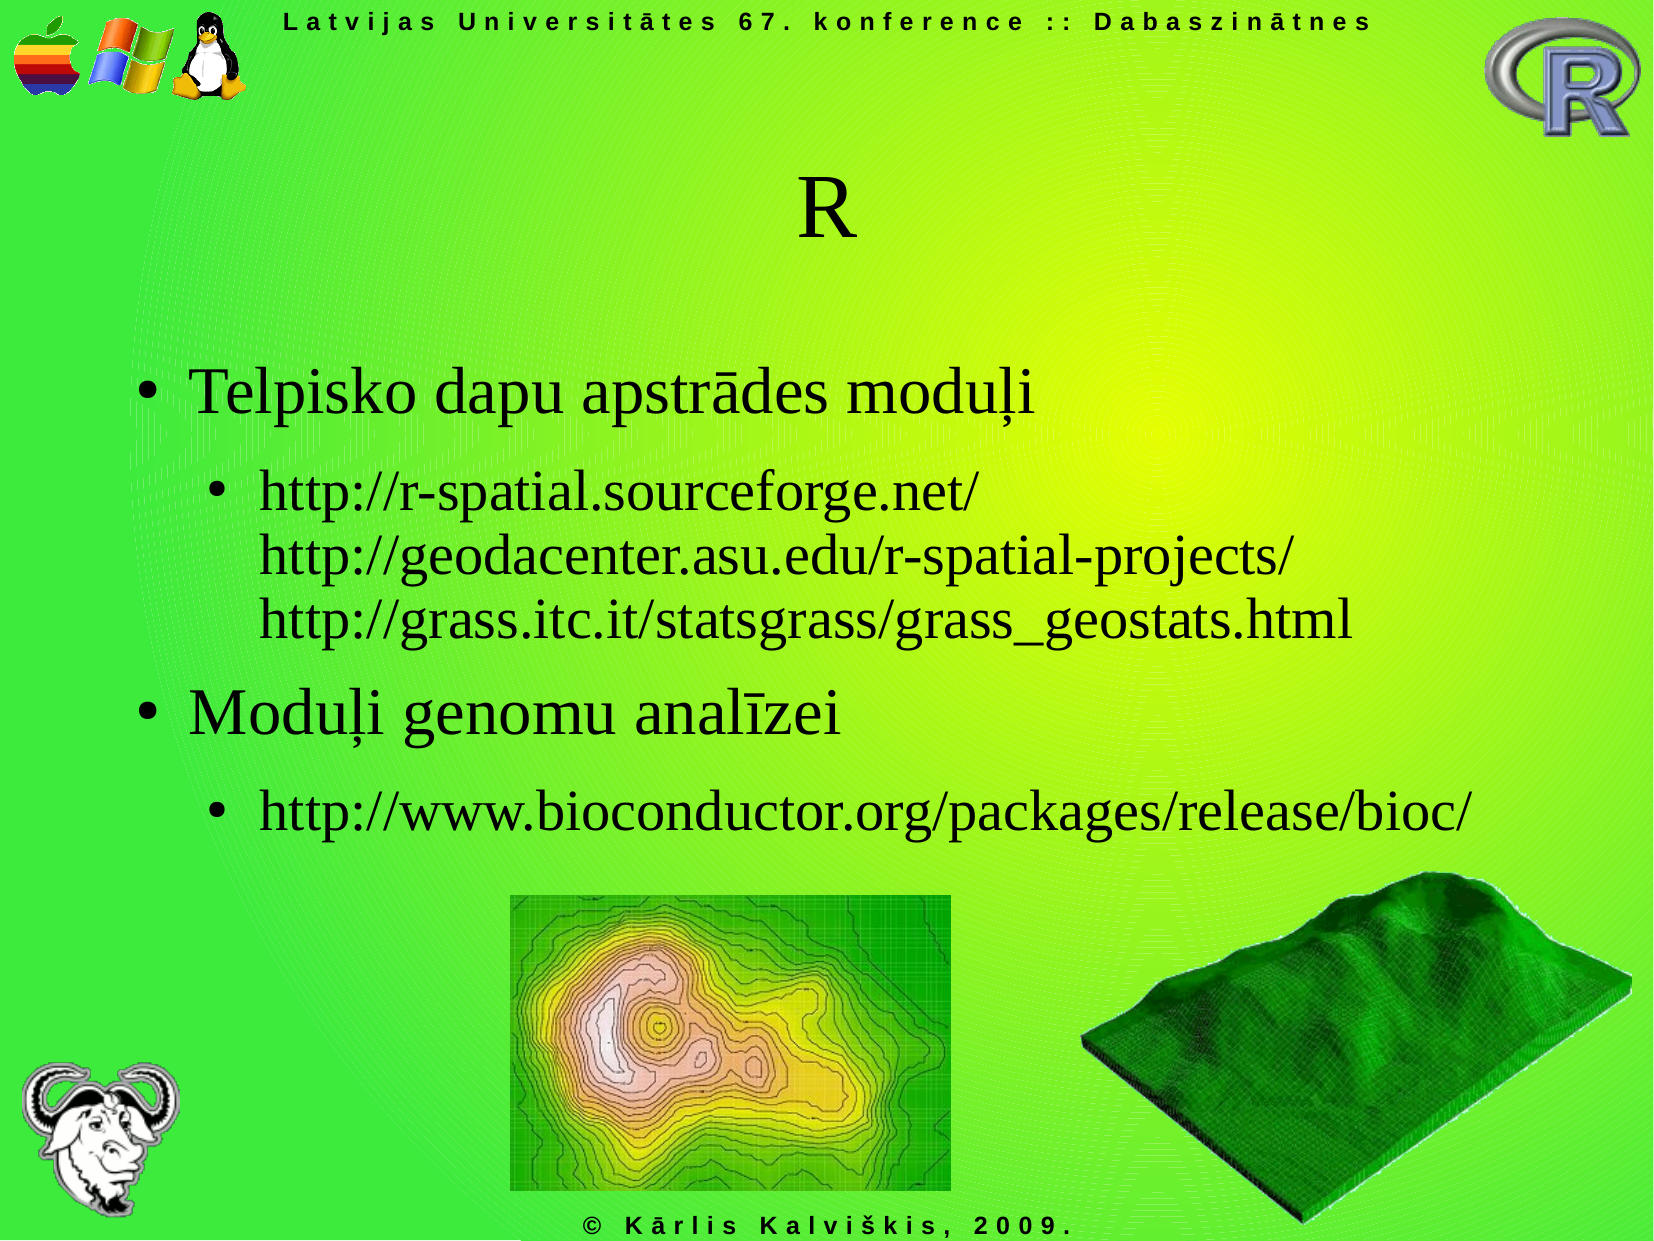

# R
Telpisko dapu apstrādes moduļi
http://r-spatial.sourceforge.net/
http://geodacenter.asu.edu/r-spatial-projects/
http://grass.itc.it/statsgrass/grass_geostats.html
Moduļi genomu analīzei
http://www.bioconductor.org/packages/release/bioc/